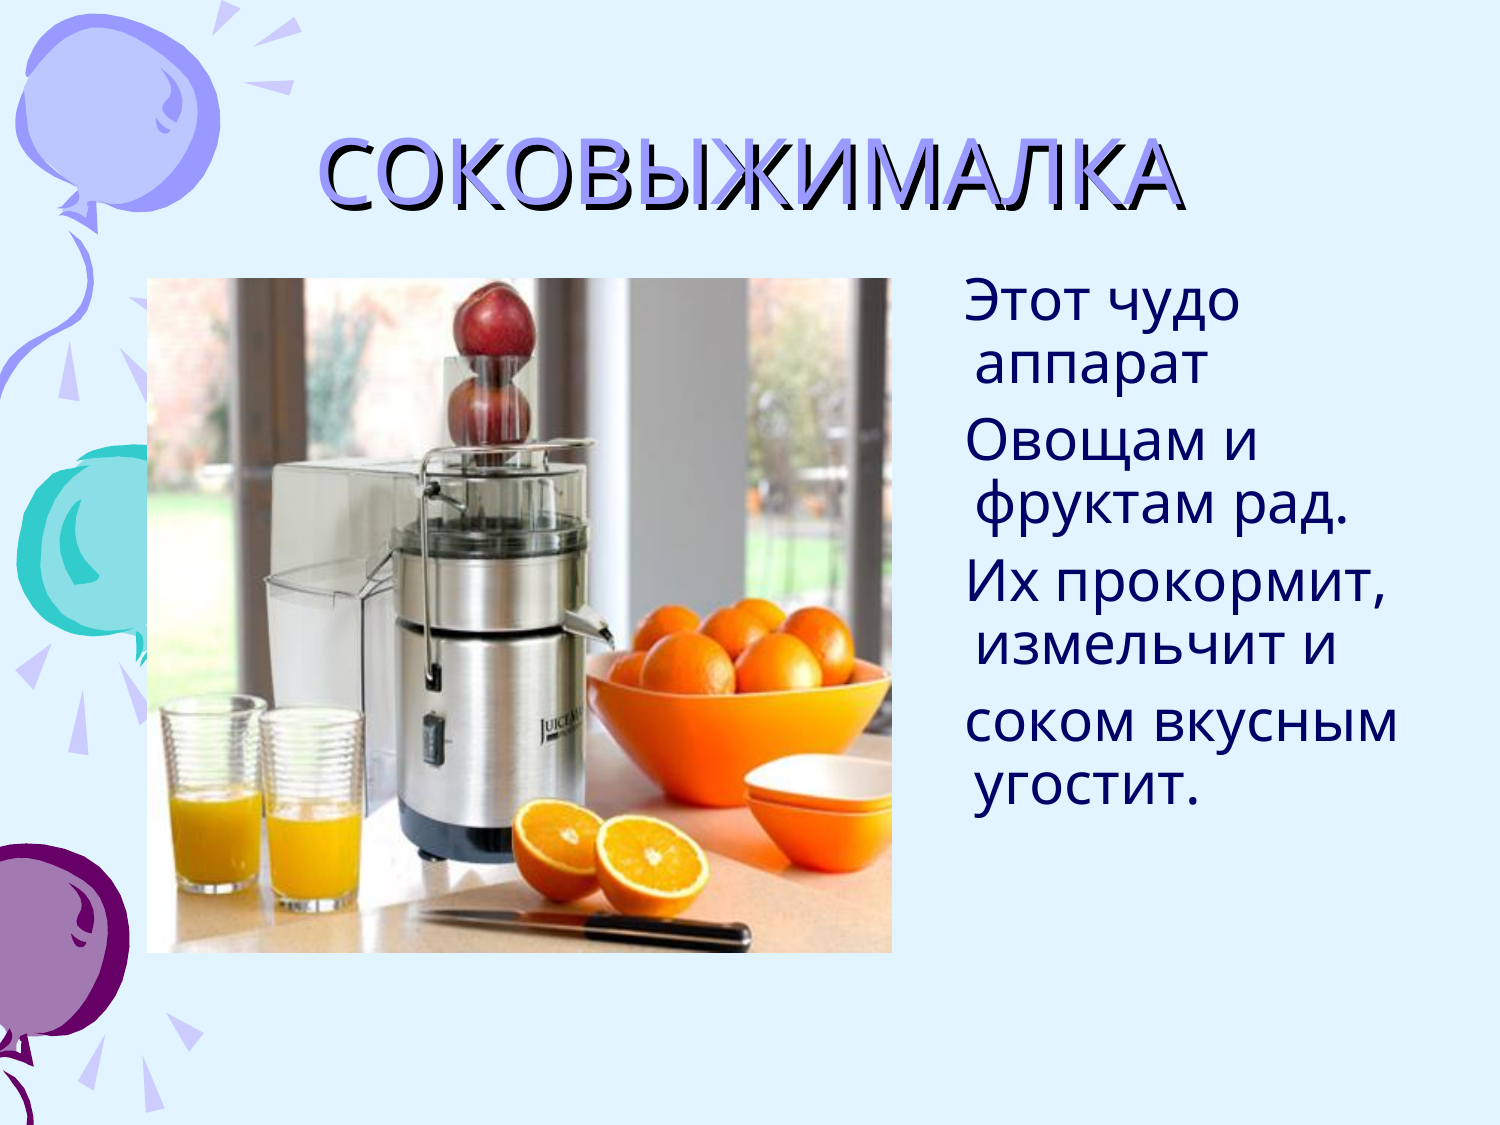

# СОКОВЫЖИМАЛКА
 Этот чудо аппарат
 Овощам и фруктам рад.
 Их прокормит, измельчит и
 соком вкусным угостит.